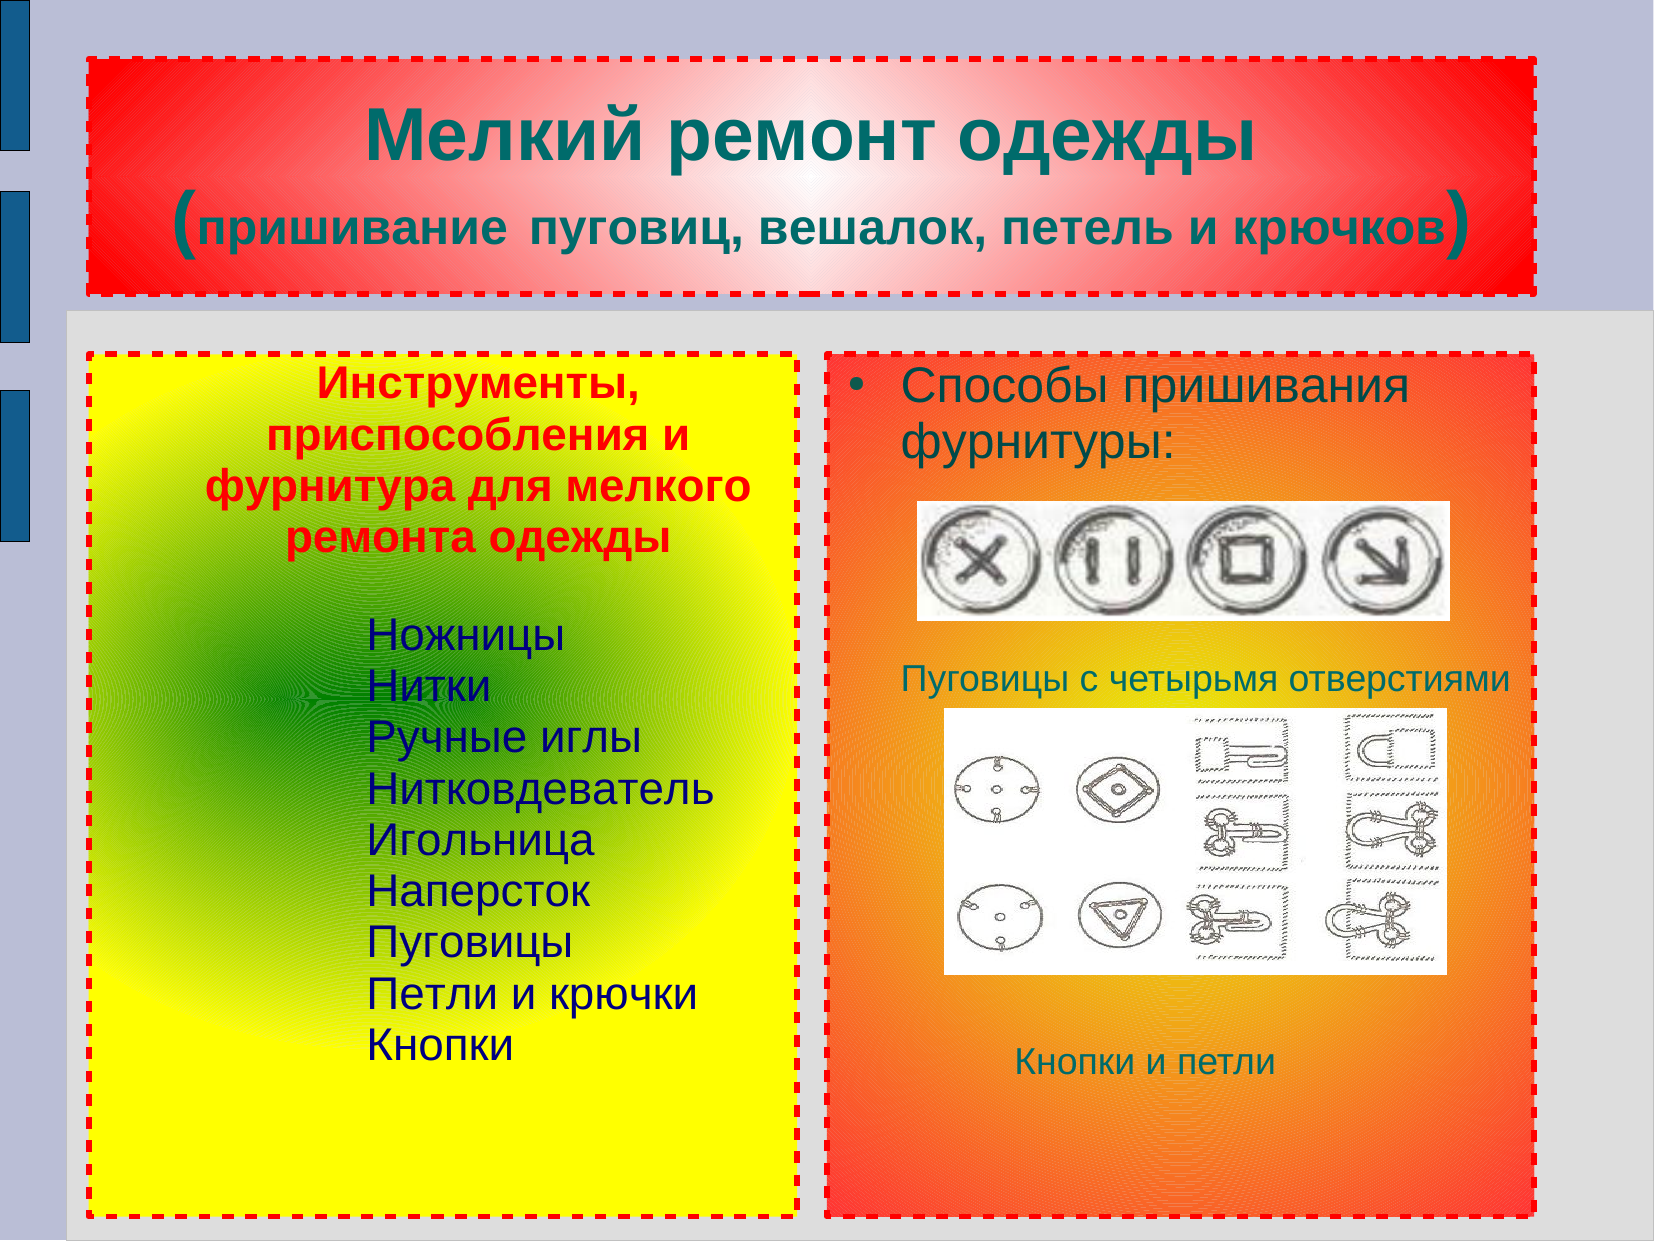

# Мелкий ремонт одежды (пришивание пуговиц, вешалок, петель и крючков)
Инструменты, приспособления и фурнитура для мелкого ремонта одежды
 Ножницы
 Нитки
 Ручные иглы
 Нитковдеватель
 Игольница
 Наперсток
 Пуговицы
 Петли и крючки
 Кнопки
Способы пришивания фурнитуры:
Пуговицы с четырьмя отверстиями
Кнопки и петли